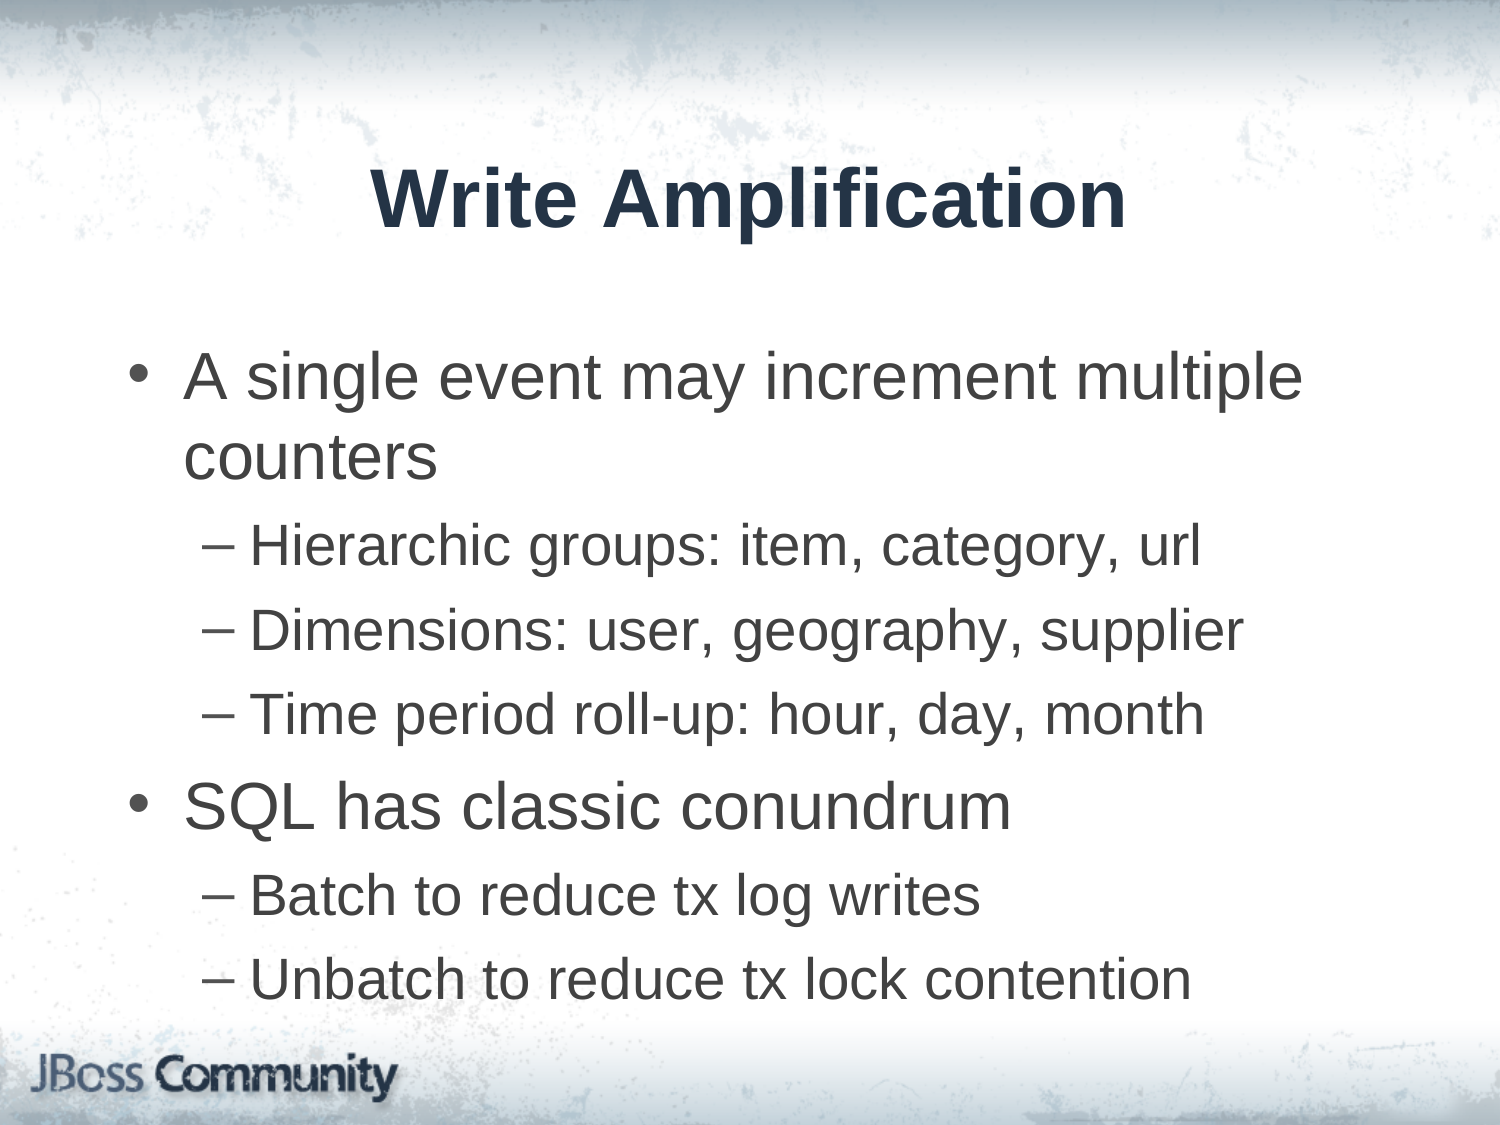

# Write Amplification
A single event may increment multiple counters
Hierarchic groups: item, category, url
Dimensions: user, geography, supplier
Time period roll-up: hour, day, month
SQL has classic conundrum
Batch to reduce tx log writes
Unbatch to reduce tx lock contention